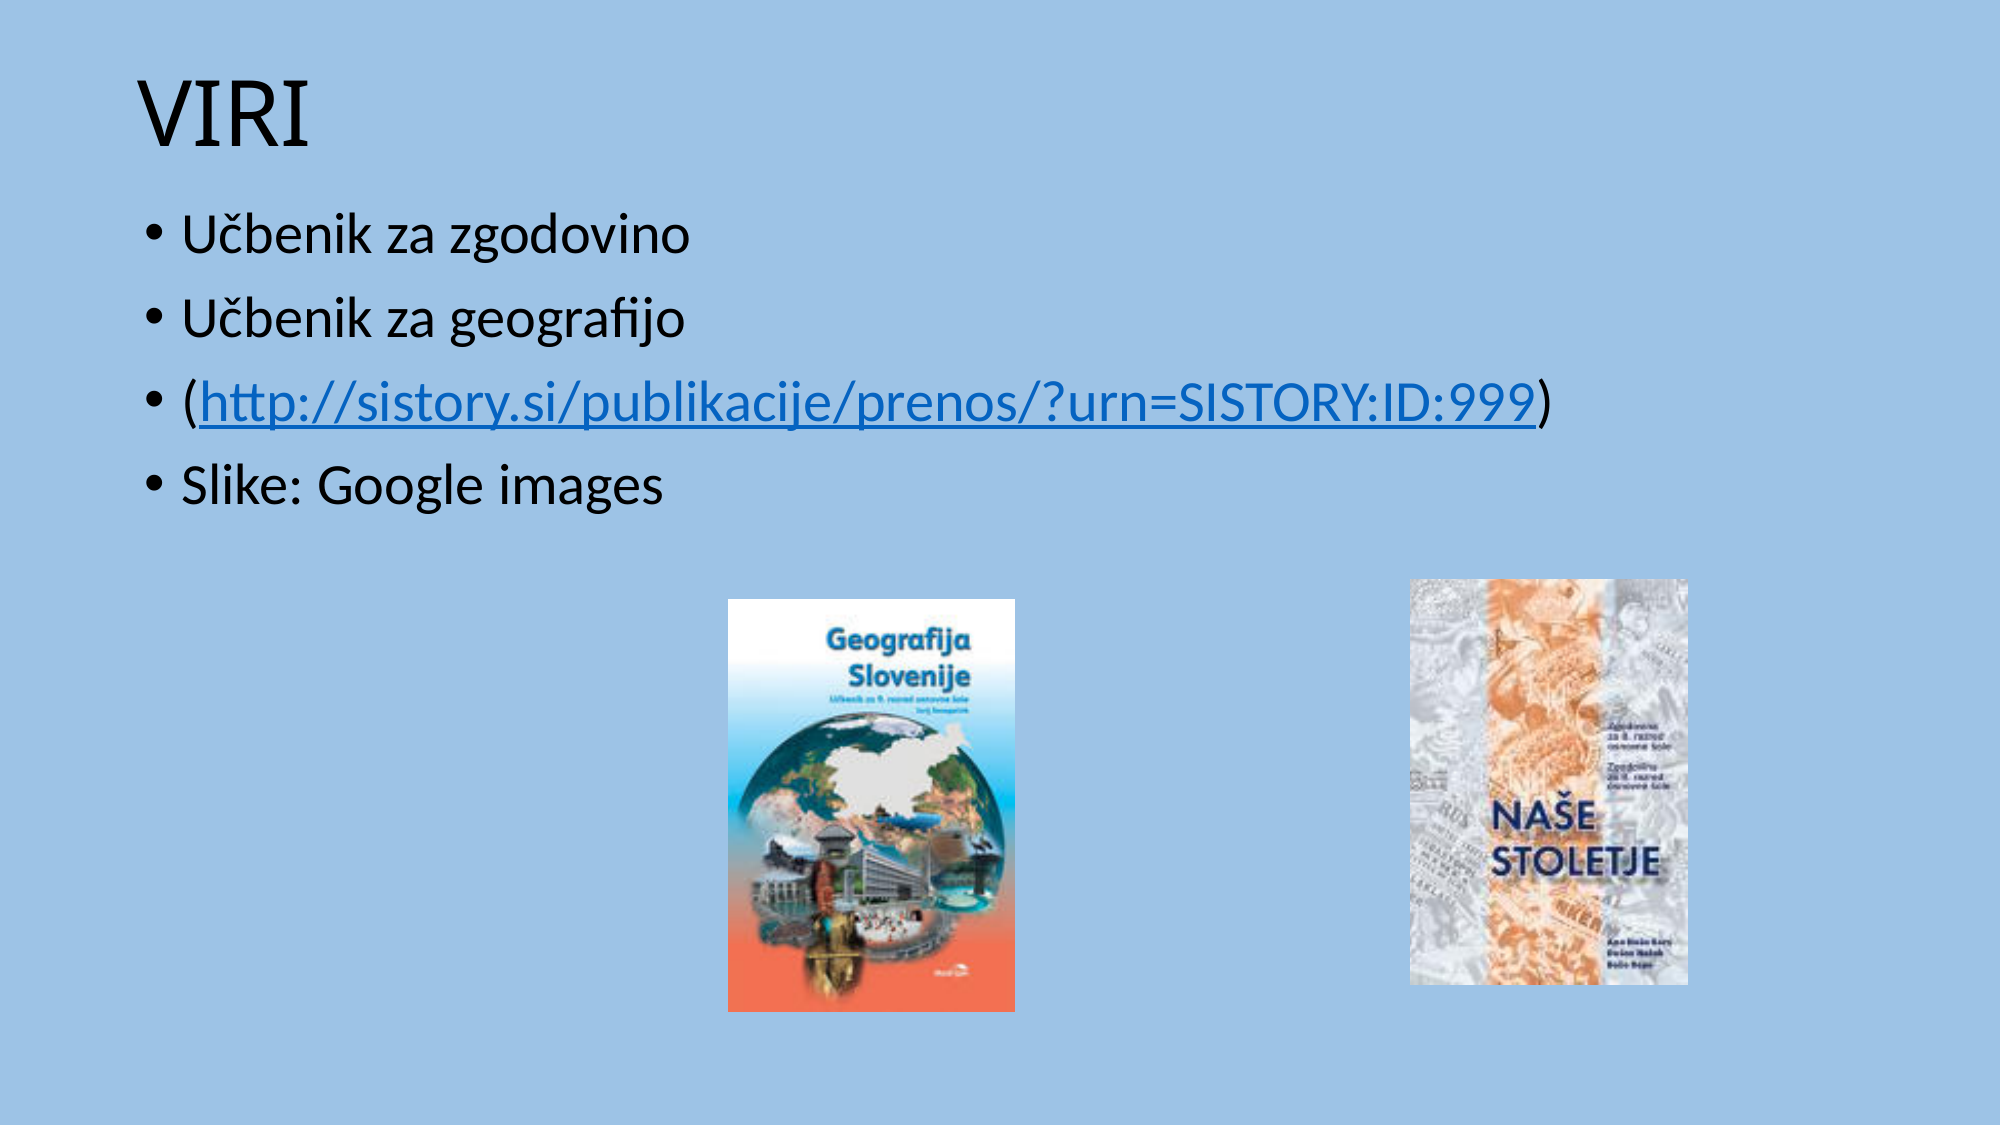

# VIRI
Učbenik za zgodovino
Učbenik za geografijo
(http://sistory.si/publikacije/prenos/?urn=SISTORY:ID:999)
Slike: Google images